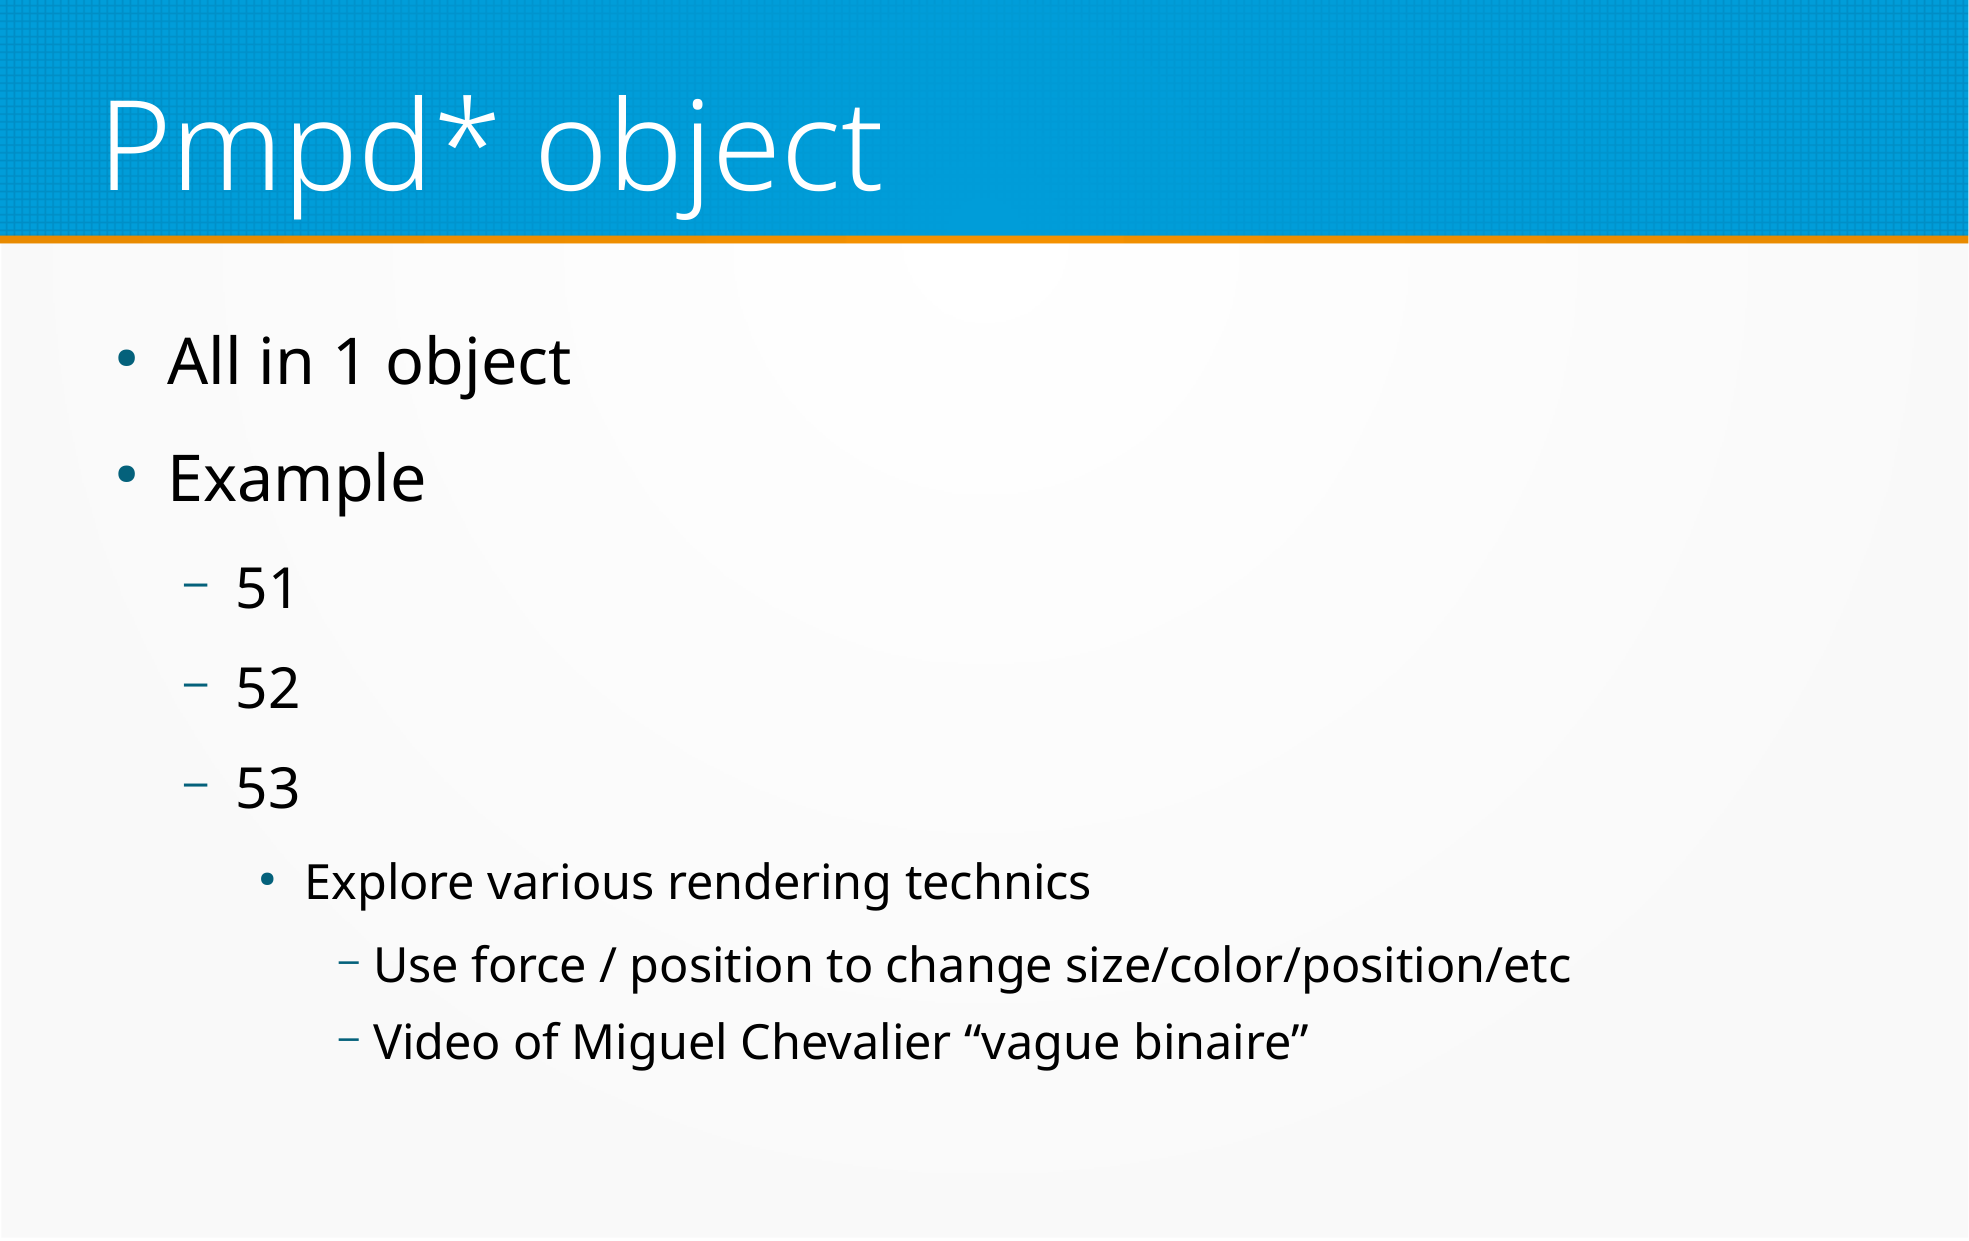

# Pmpd* object
All in 1 object
Example
51
52
53
Explore various rendering technics
Use force / position to change size/color/position/etc
Video of Miguel Chevalier “vague binaire”